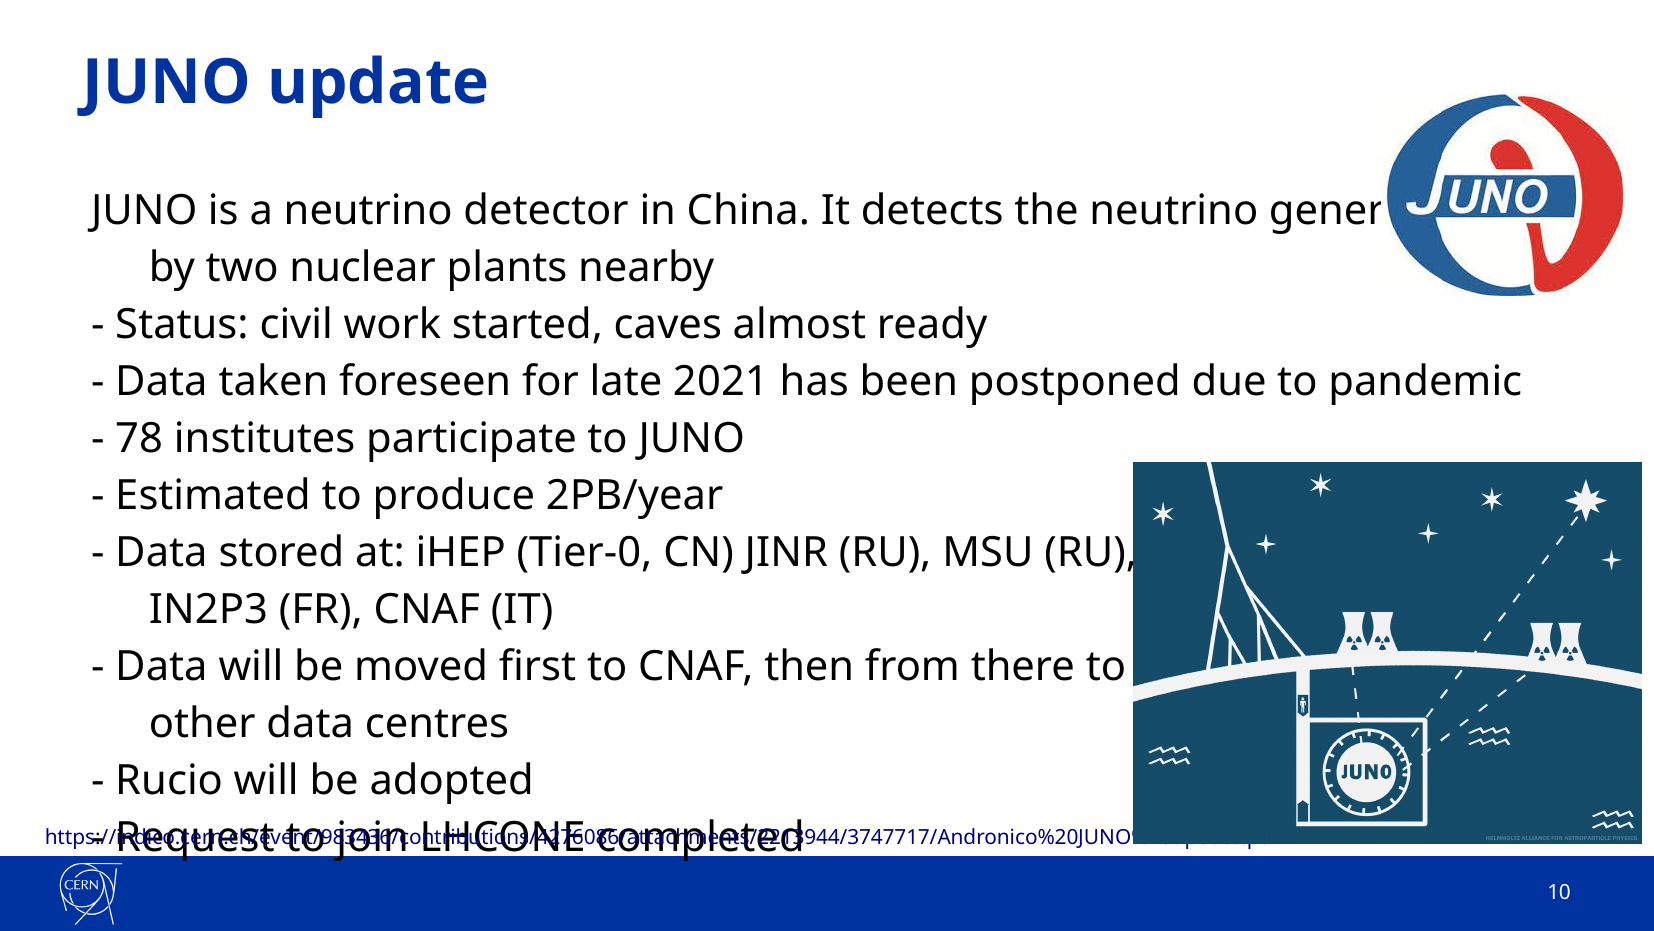

# JUNO update
JUNO is a neutrino detector in China. It detects the neutrino generated
by two nuclear plants nearby
- Status: civil work started, caves almost ready
- Data taken foreseen for late 2021 has been postponed due to pandemic
- 78 institutes participate to JUNO
- Estimated to produce 2PB/year
- Data stored at: iHEP (Tier-0, CN) JINR (RU), MSU (RU),
IN2P3 (FR), CNAF (IT)
- Data will be moved first to CNAF, then from there to the
other data centres
- Rucio will be adopted
- Request to join LHCONE completed
https://indico.cern.ch/event/983436/contributions/4276086/attachments/2213944/3747717/Andronico%20JUNO%20update.pdf
10